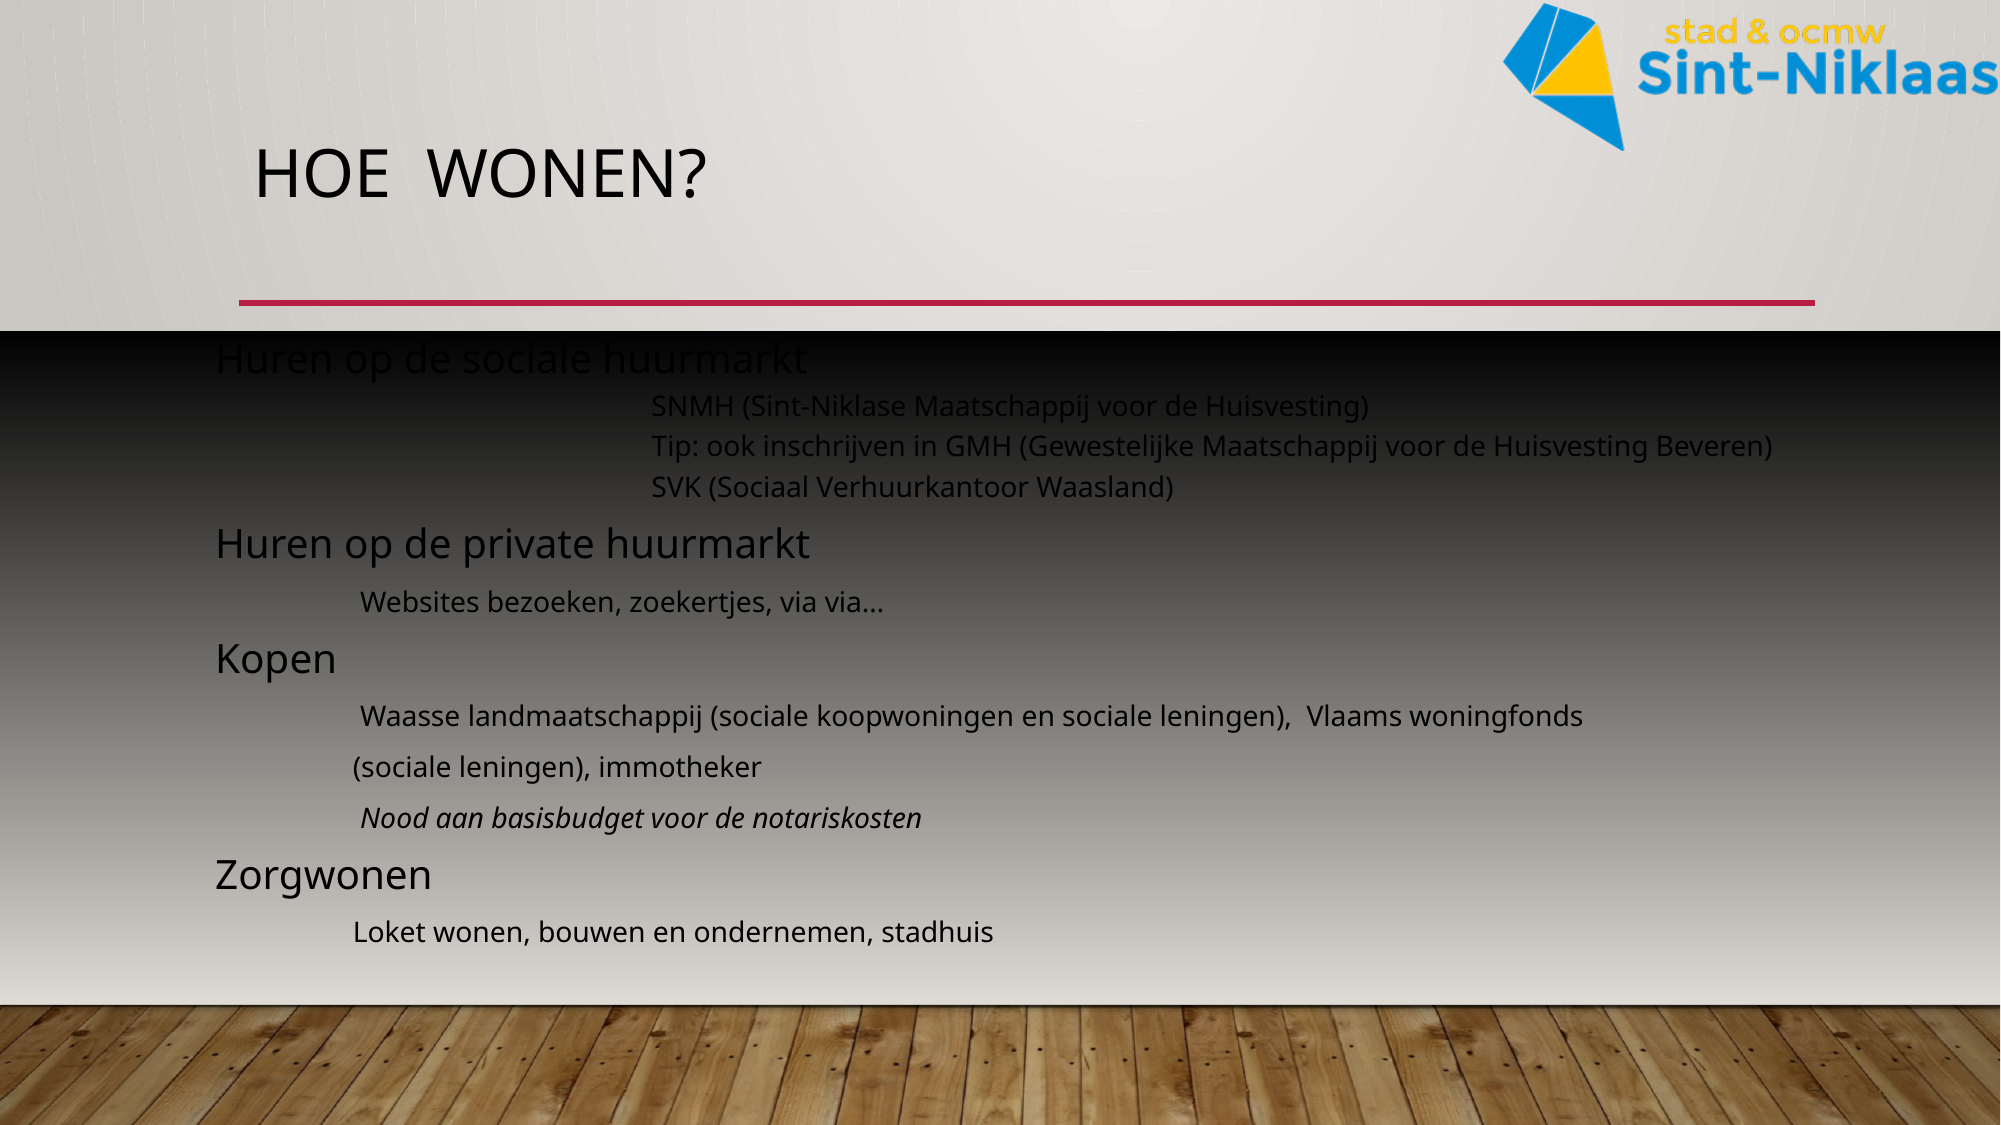

# Hoe wonen?
Huren op de sociale huurmarkt
SNMH (Sint-Niklase Maatschappij voor de Huisvesting)
Tip: ook inschrijven in GMH (Gewestelijke Maatschappij voor de Huisvesting Beveren)
SVK (Sociaal Verhuurkantoor Waasland)
Huren op de private huurmarkt
	 Websites bezoeken, zoekertjes, via via…
Kopen
	 Waasse landmaatschappij (sociale koopwoningen en sociale leningen), Vlaams woningfonds
	 (sociale leningen), immotheker
	 Nood aan basisbudget voor de notariskosten
Zorgwonen
	 Loket wonen, bouwen en ondernemen, stadhuis